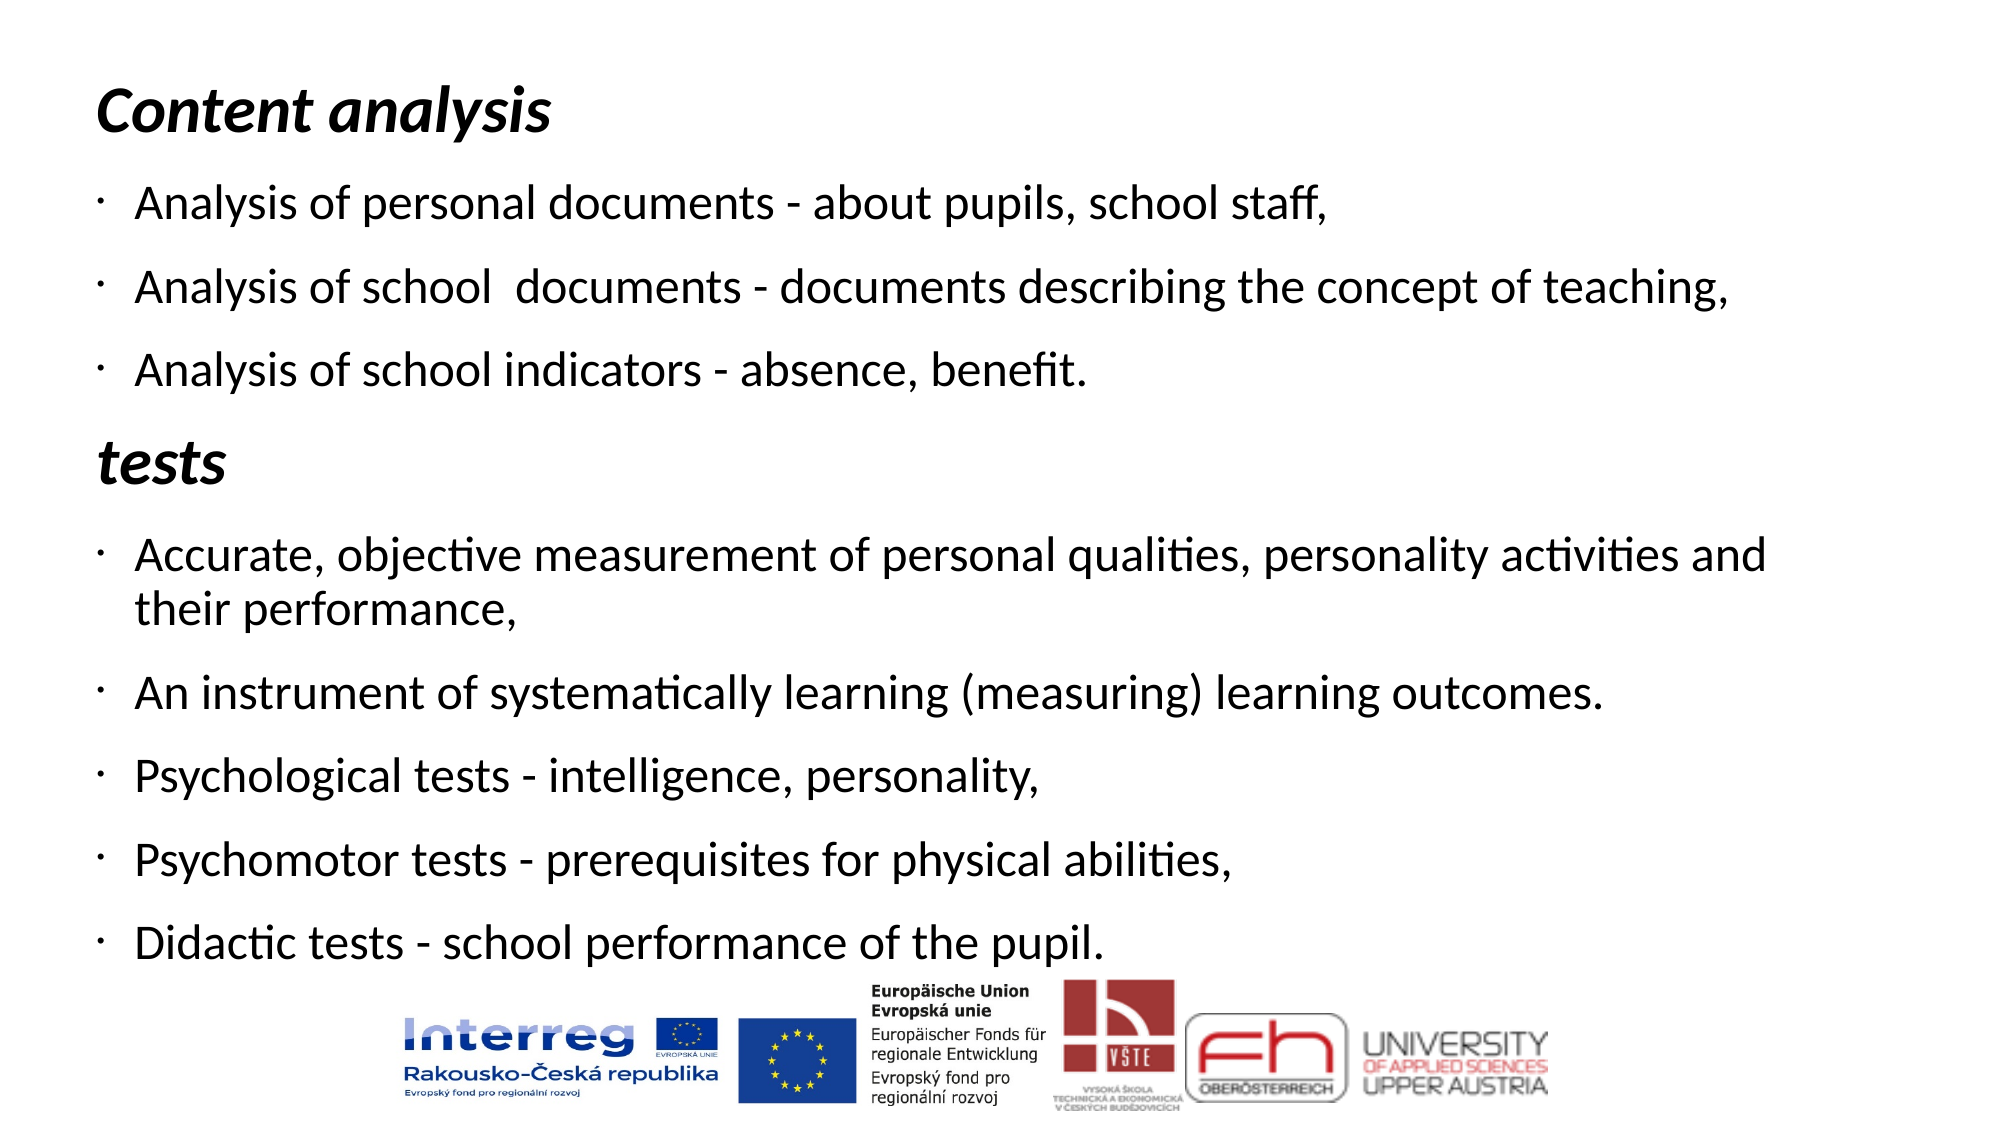

# Content analysis
Analysis of personal documents - about pupils, school staff,
Analysis of school documents - documents describing the concept of teaching,
Analysis of school indicators - absence, benefit.
tests
Accurate, objective measurement of personal qualities, personality activities and their performance,
An instrument of systematically learning (measuring) learning outcomes.
Psychological tests - intelligence, personality,
Psychomotor tests - prerequisites for physical abilities,
Didactic tests - school performance of the pupil.